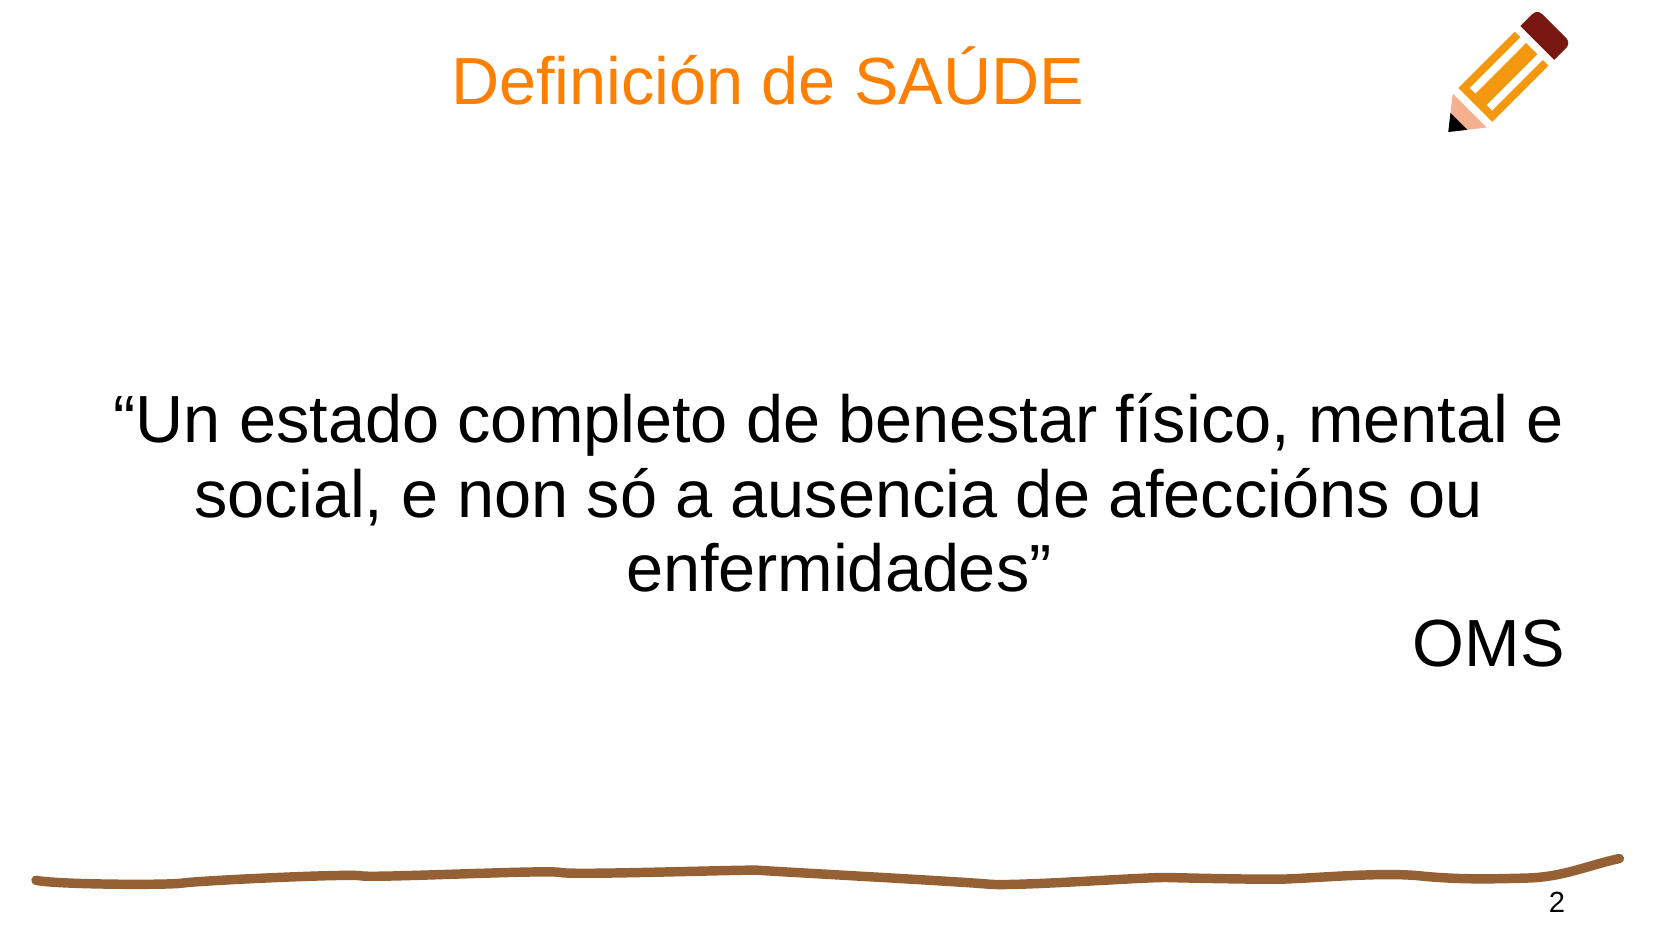

# Definición de SAÚDE
“Un estado completo de benestar físico, mental e social, e non só a ausencia de afeccións ou enfermidades”
OMS
2